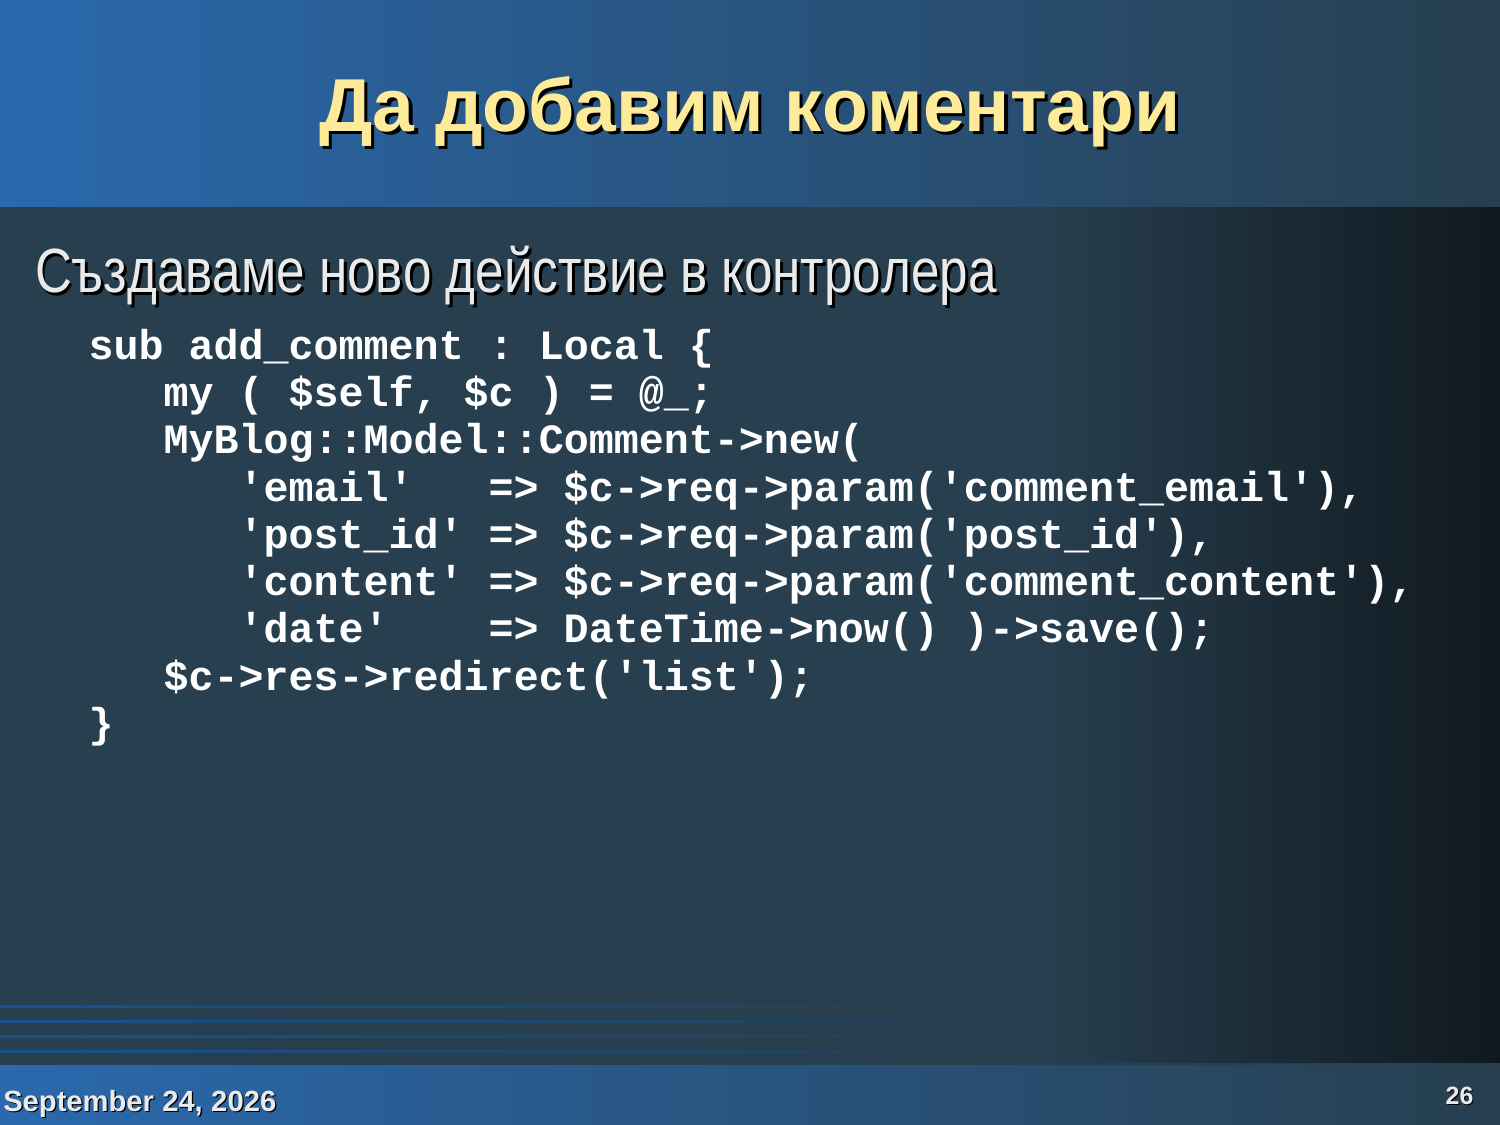

# Да добавим коментари
Създаваме ново действие в контролера
sub add_comment : Local {
 my ( $self, $c ) = @_;
 MyBlog::Model::Comment->new(
 'email' => $c->req->param('comment_email'),
 'post_id' => $c->req->param('post_id'),
 'content' => $c->req->param('comment_content'),
 'date' => DateTime->now() )->save();
 $c->res->redirect('list');
}